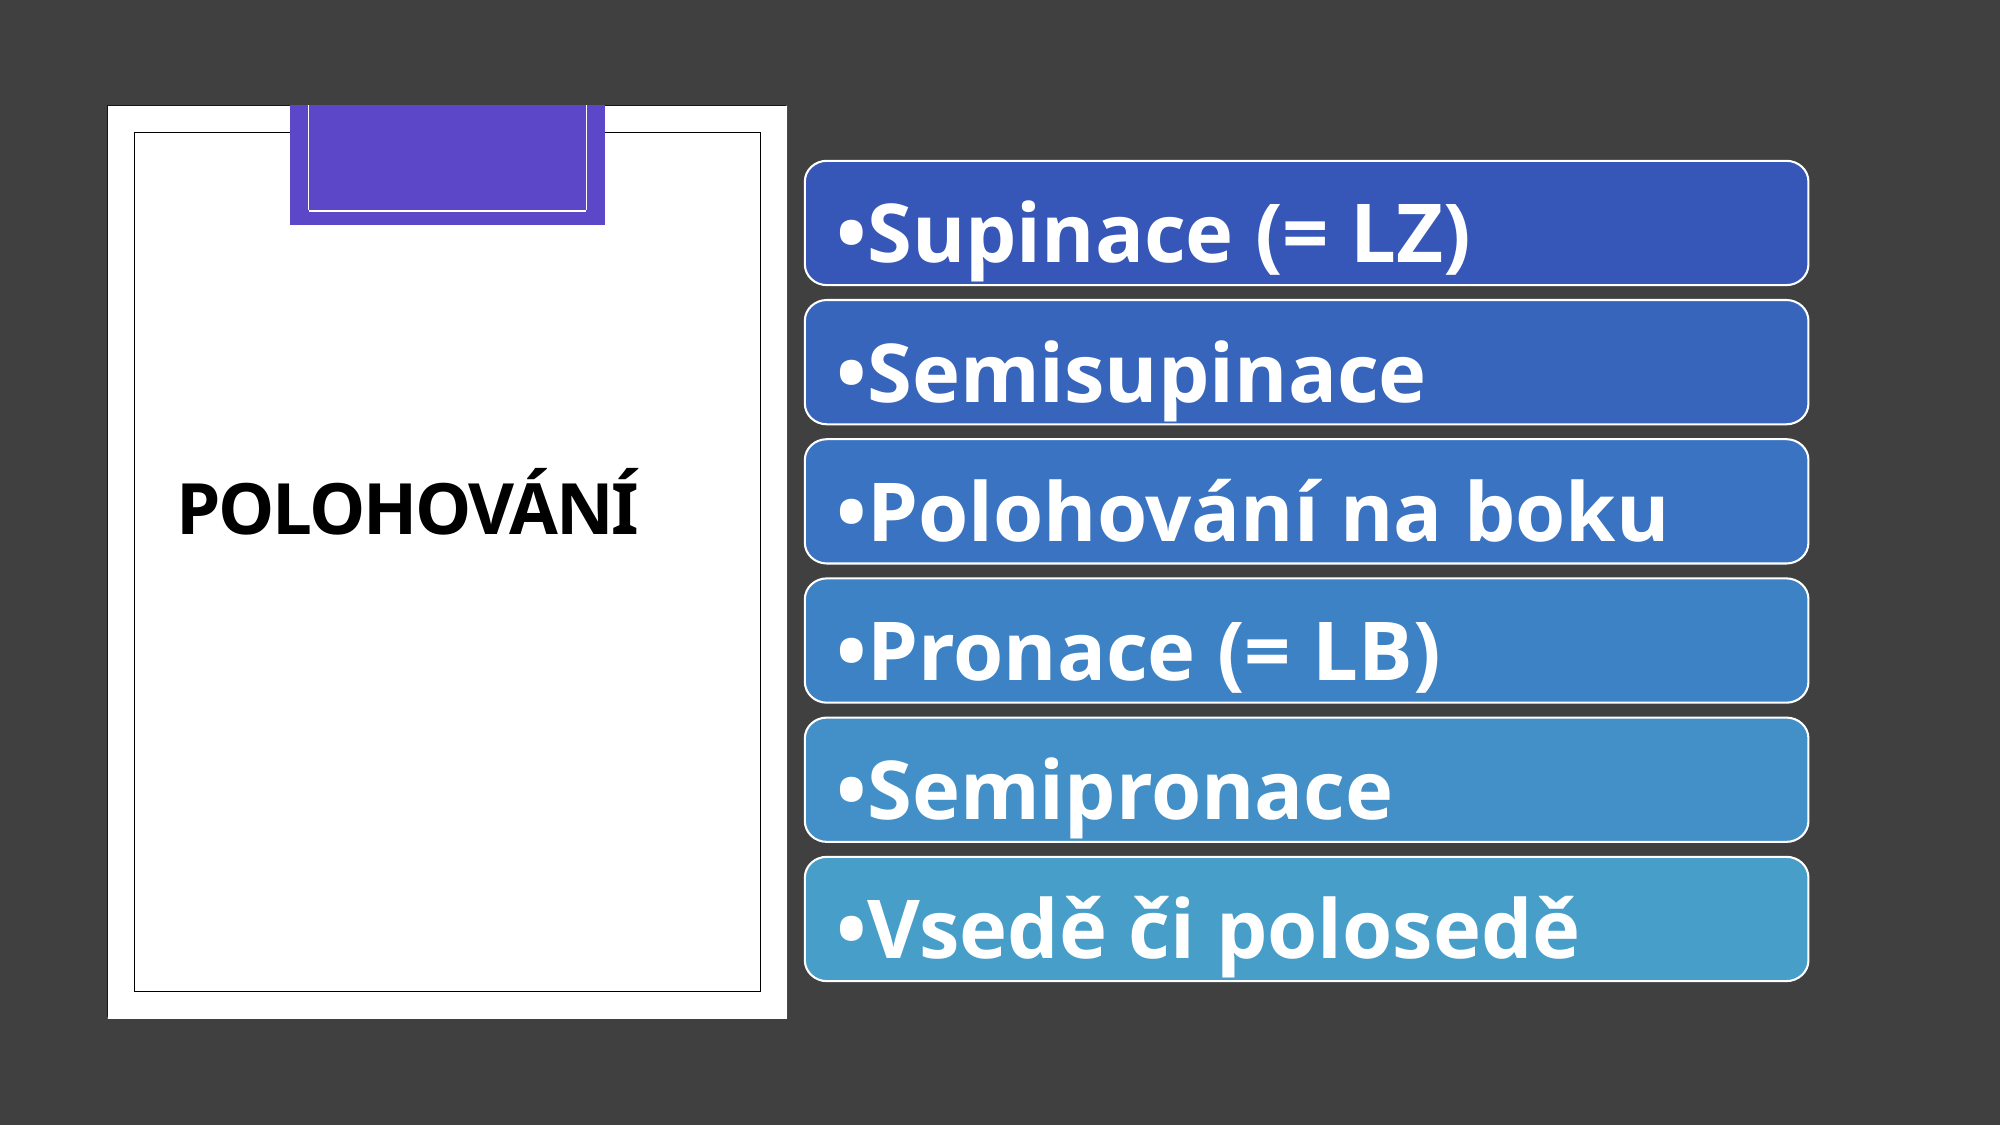

•Supinace (= LZ)
•Semisupinace
•Polohování na boku
•Pronace (= LB)
•Semipronace
•Vsedě či polosedě
# POLOHOVÁNÍ